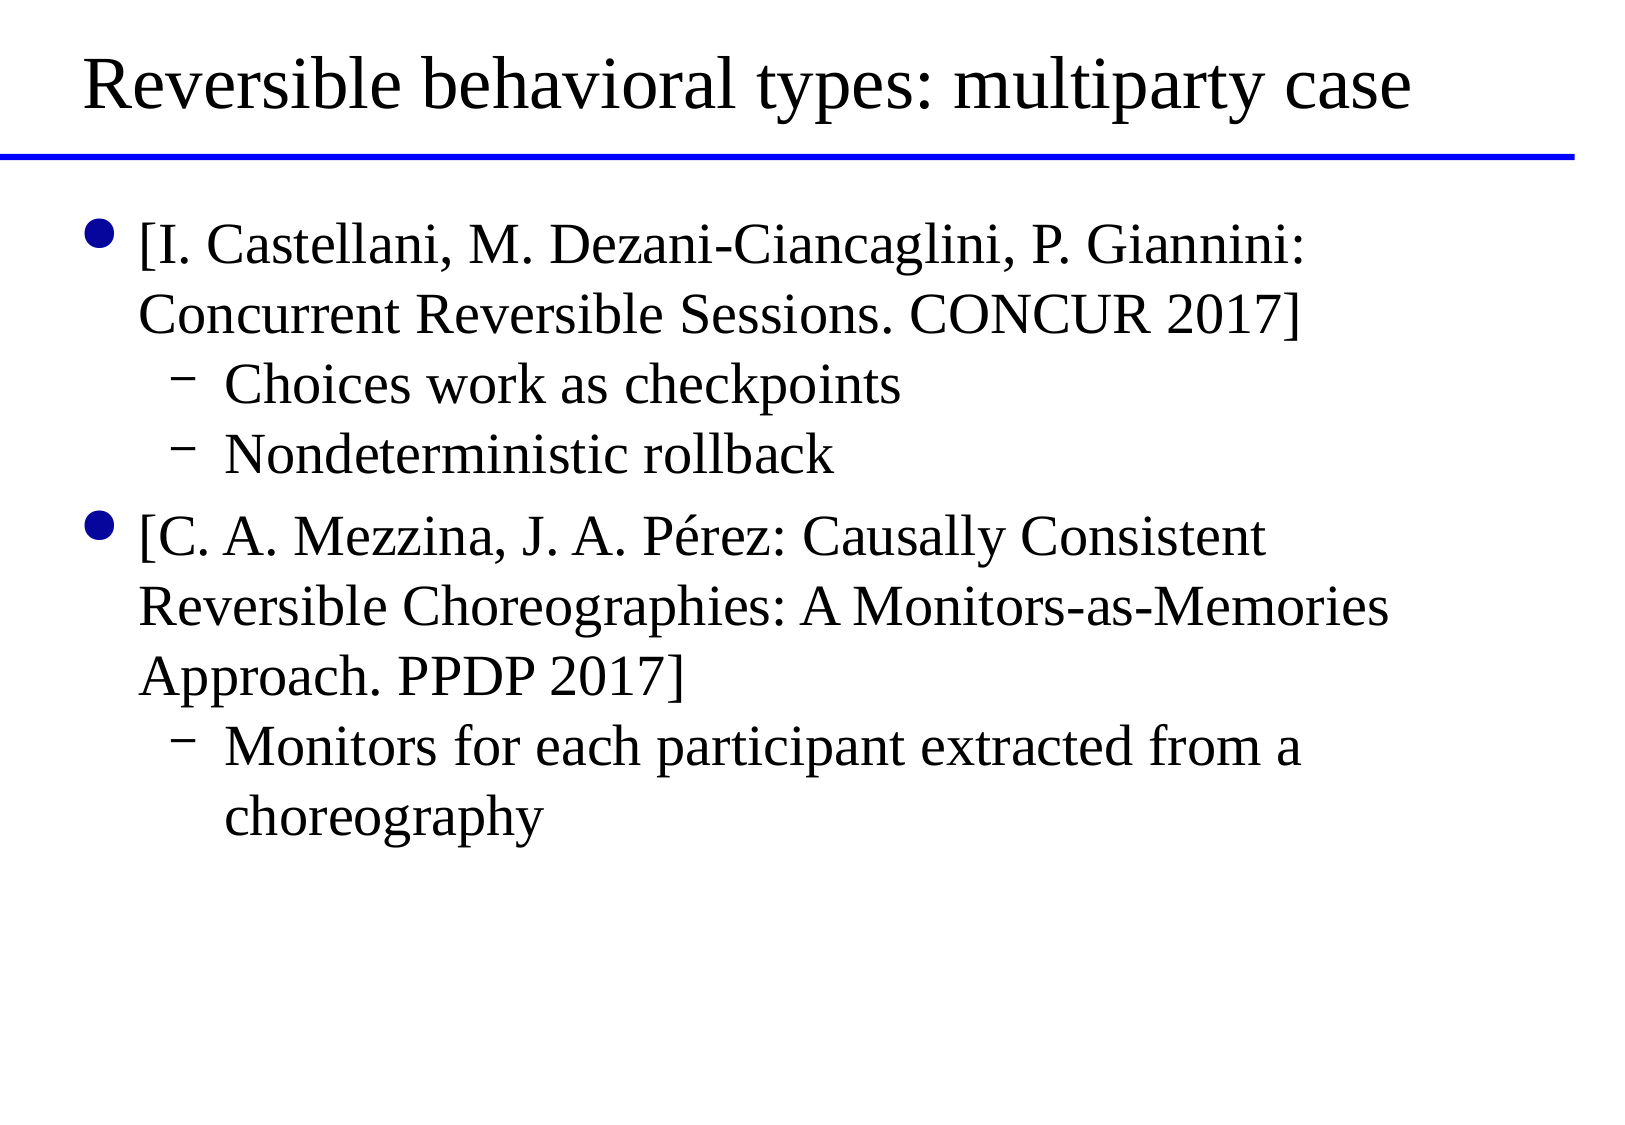

# Reversible behavioral types: multiparty case
[I. Castellani, M. Dezani-Ciancaglini, P. Giannini: Concurrent Reversible Sessions. CONCUR 2017]
Choices work as checkpoints
Nondeterministic rollback
[C. A. Mezzina, J. A. Pérez: Causally Consistent Reversible Choreographies: A Monitors-as-Memories Approach. PPDP 2017]
Monitors for each participant extracted from a choreography